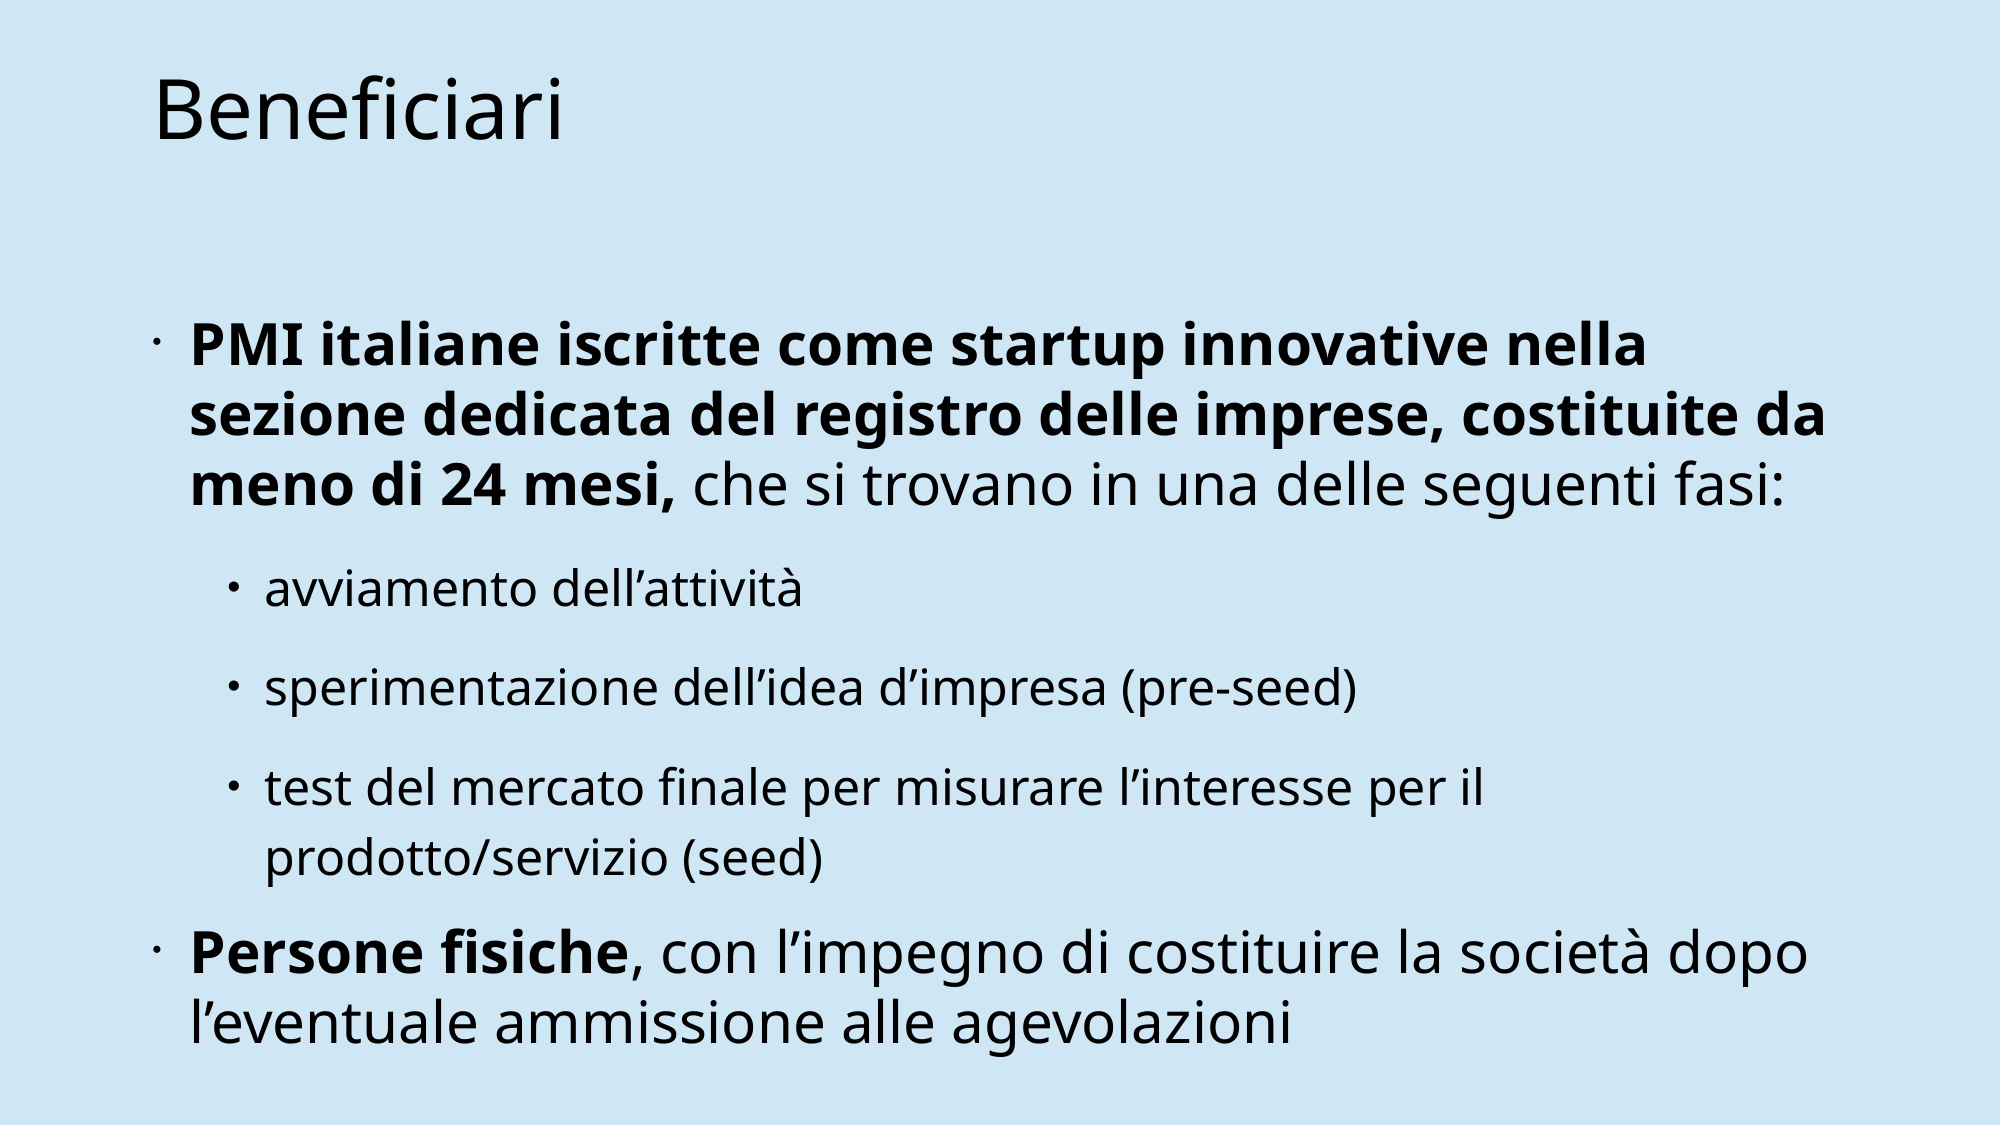

# Beneficiari
PMI italiane iscritte come startup innovative nella sezione dedicata del registro delle imprese, costituite da meno di 24 mesi, che si trovano in una delle seguenti fasi:
avviamento dell’attività
sperimentazione dell’idea d’impresa (pre-seed)
test del mercato finale per misurare l’interesse per il prodotto/servizio (seed)
Persone fisiche, con l’impegno di costituire la società dopo l’eventuale ammissione alle agevolazioni